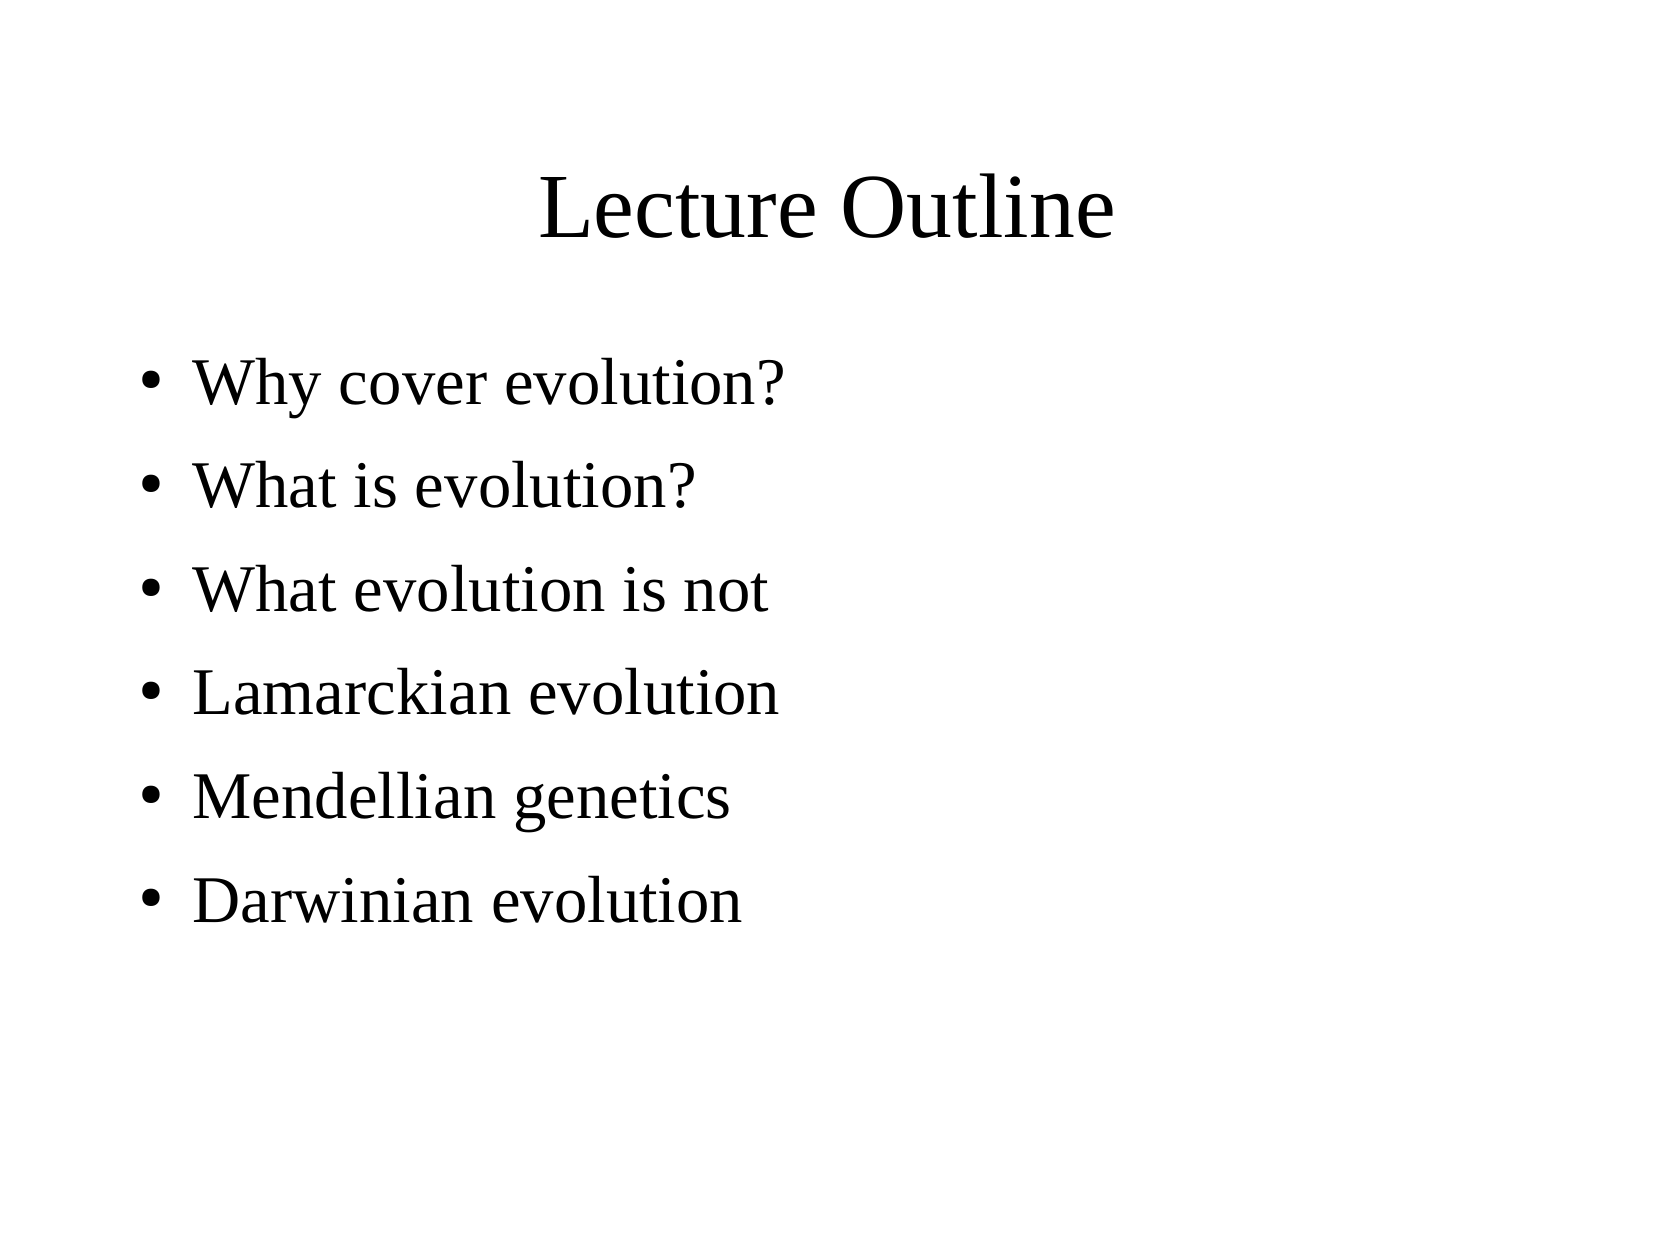

# Lecture Outline
Why cover evolution?
What is evolution?
What evolution is not
Lamarckian evolution
Mendellian genetics
Darwinian evolution